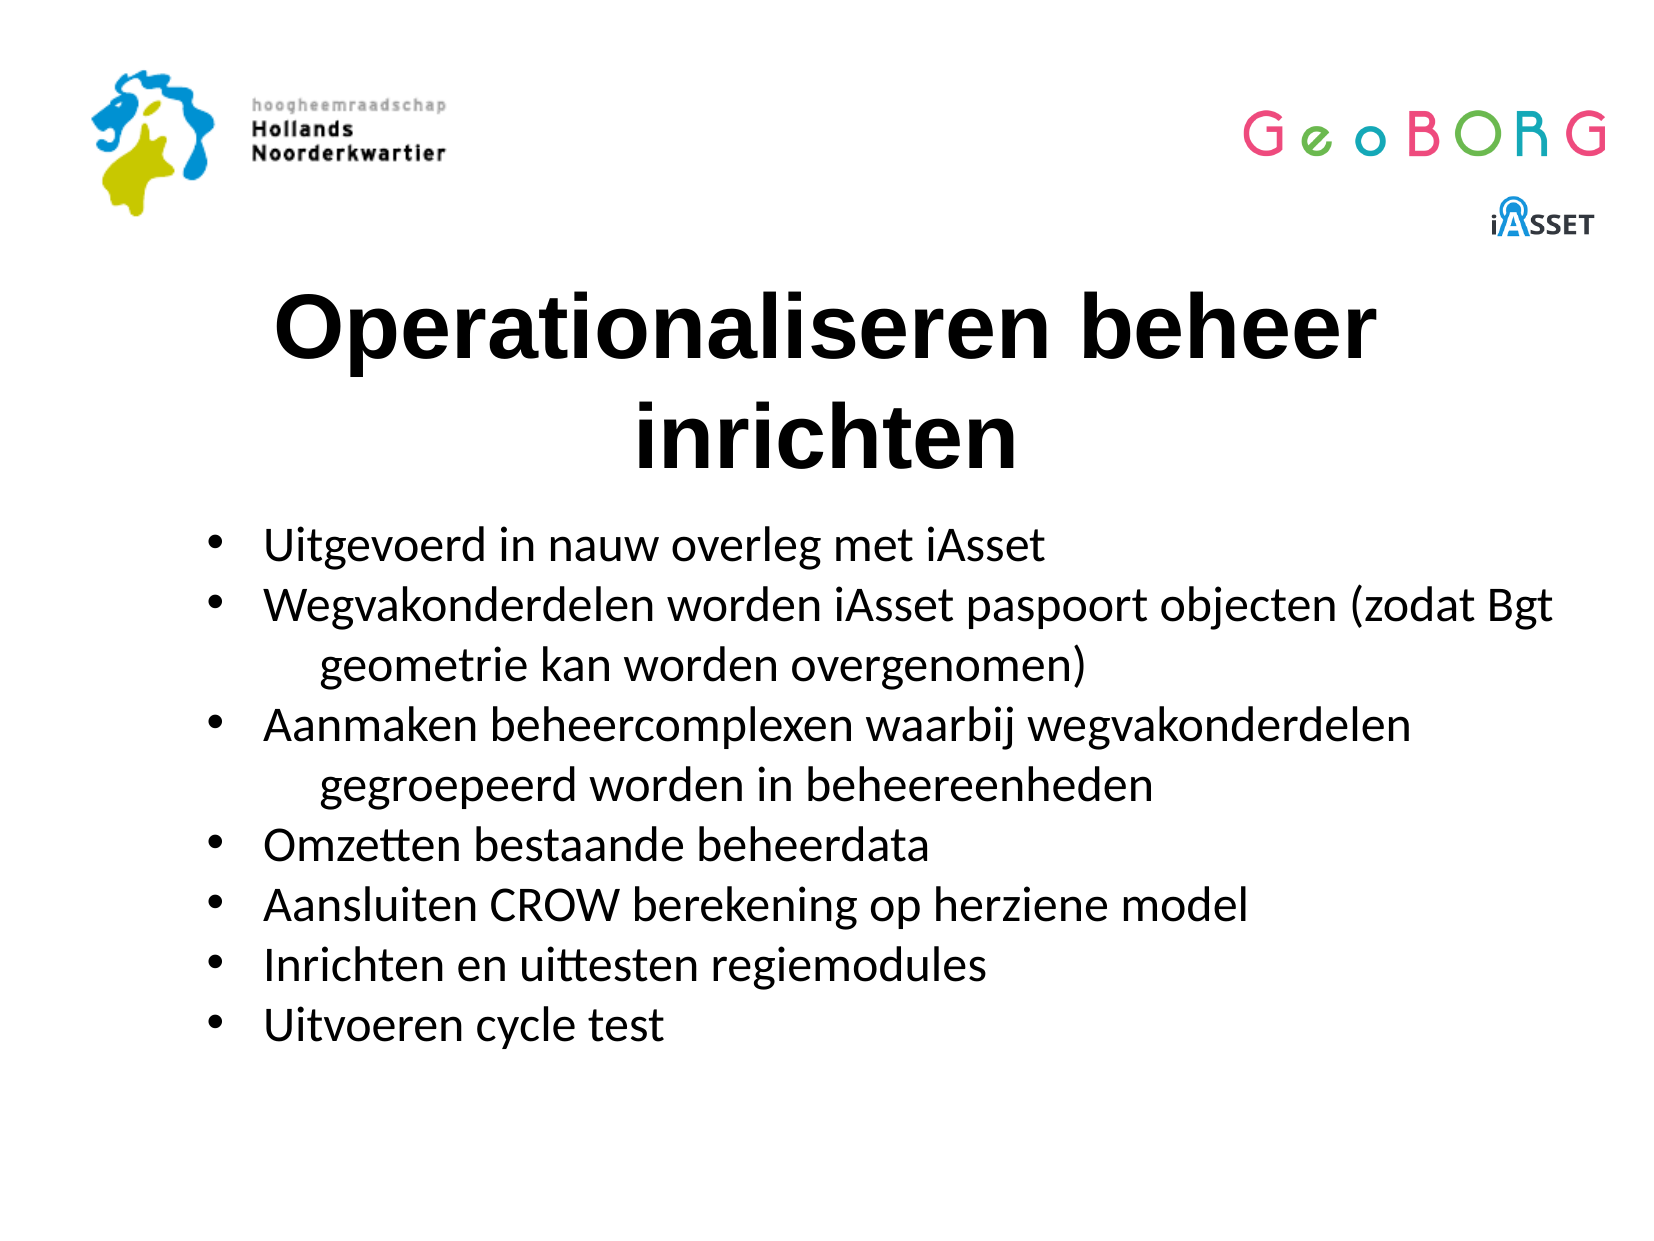

# Operationaliseren beheer inrichten
Uitgevoerd in nauw overleg met iAsset
Wegvakonderdelen worden iAsset paspoort objecten (zodat Bgt geometrie kan worden overgenomen)
Aanmaken beheercomplexen waarbij wegvakonderdelen gegroepeerd worden in beheereenheden
Omzetten bestaande beheerdata
Aansluiten CROW berekening op herziene model
Inrichten en uittesten regiemodules
Uitvoeren cycle test